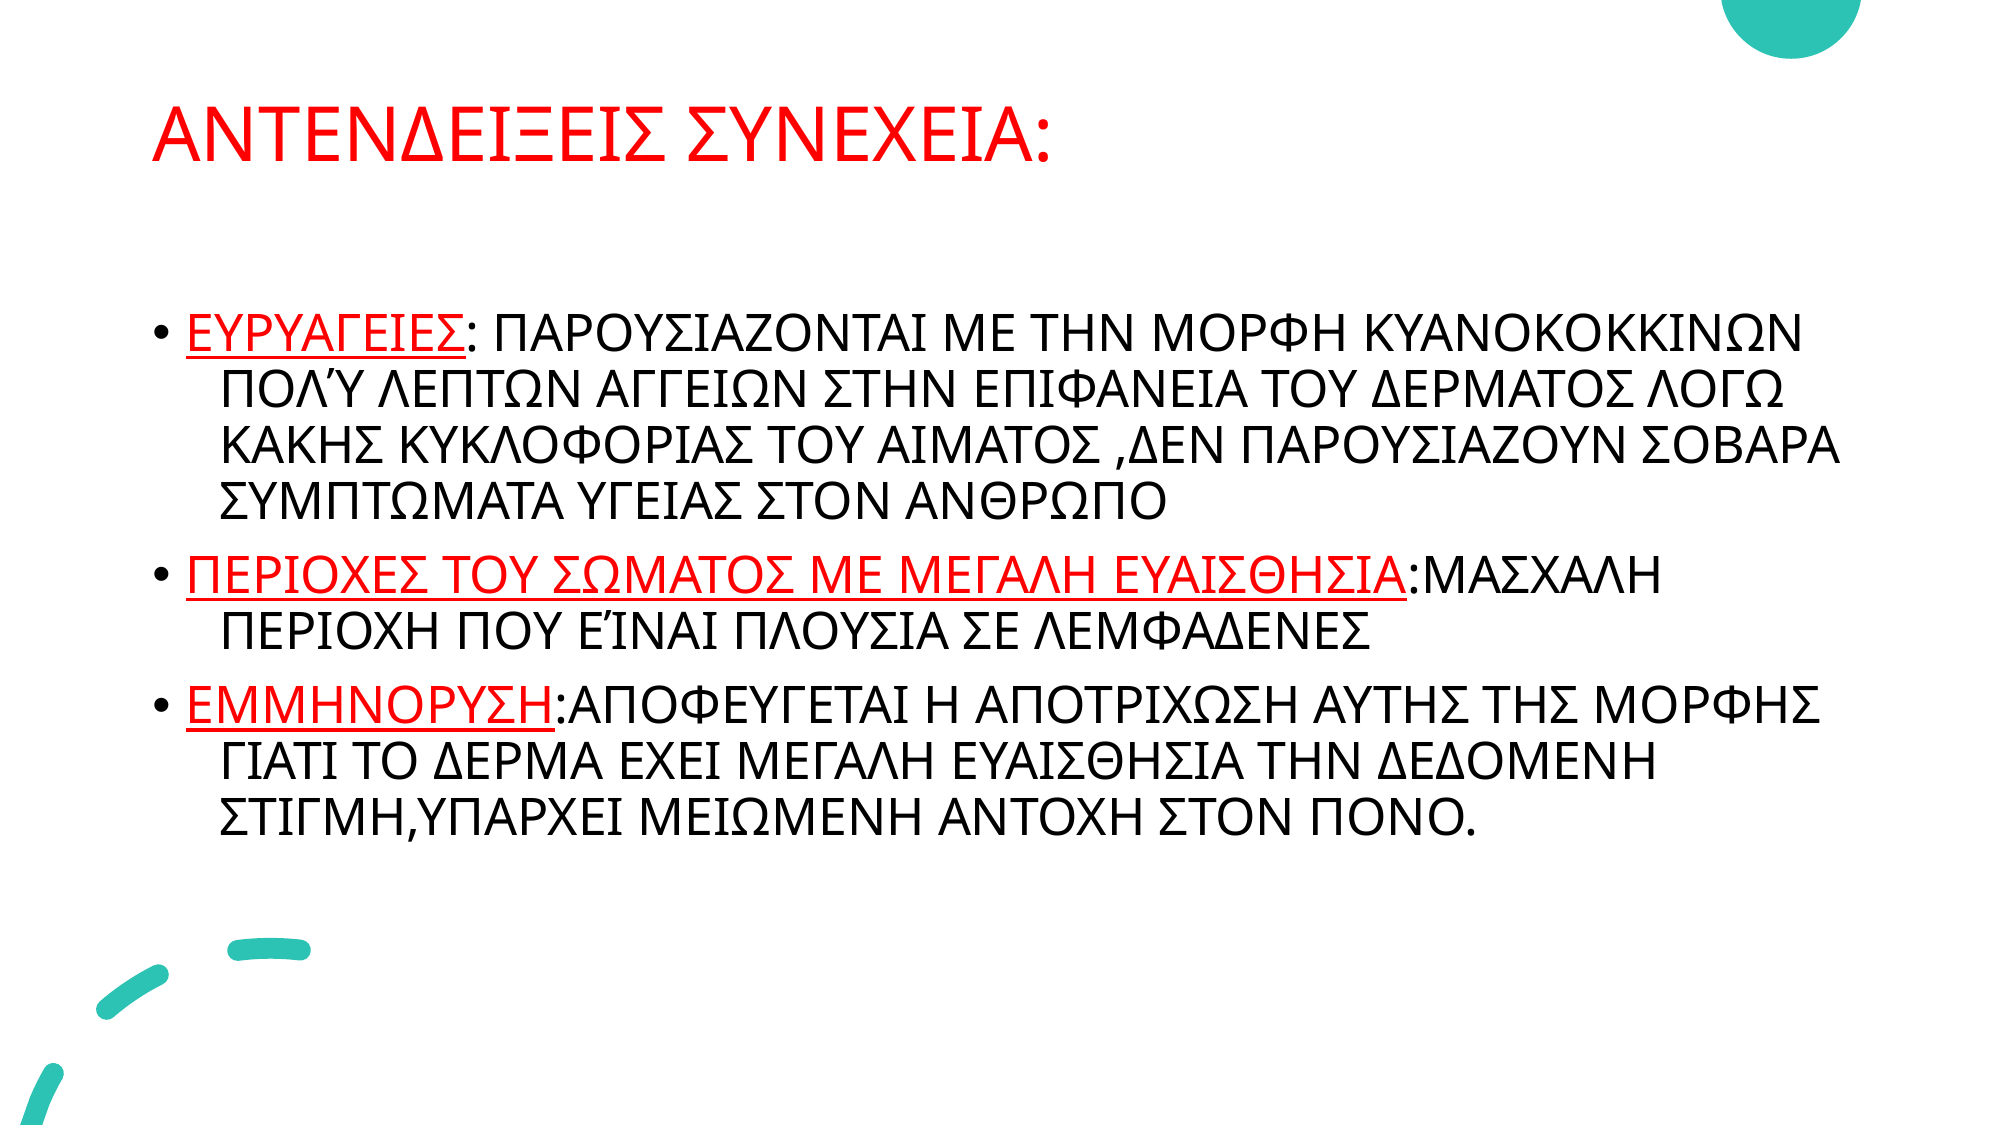

# ΑΝΤΕΝΔΕΙΞΕΙΣ ΣΥΝΕΧΕΙΑ:
ΕΥΡΥΑΓΕΙΕΣ: ΠΑΡΟΥΣΙΑΖΟΝΤΑΙ ΜΕ ΤΗΝ ΜΟΡΦΗ ΚΥΑΝΟΚΟΚΚΙΝΩΝ ΠΟΛΎ ΛΕΠΤΩΝ ΑΓΓΕΙΩΝ ΣΤΗΝ ΕΠΙΦΑΝΕΙΑ ΤΟΥ ΔΕΡΜΑΤΟΣ ΛΟΓΩ ΚΑΚΗΣ ΚΥΚΛΟΦΟΡΙΑΣ ΤΟΥ ΑΙΜΑΤΟΣ ,ΔΕΝ ΠΑΡΟΥΣΙΑΖΟΥΝ ΣΟΒΑΡΑ ΣΥΜΠΤΩΜΑΤΑ ΥΓΕΙΑΣ ΣΤΟΝ ΑΝΘΡΩΠΟ
ΠΕΡΙΟΧΕΣ ΤΟΥ ΣΩΜΑΤΟΣ ΜΕ ΜΕΓΑΛΗ ΕΥΑΙΣΘΗΣΙΑ:ΜΑΣΧΑΛΗ ΠΕΡΙΟΧΗ ΠΟΥ ΕΊΝΑΙ ΠΛΟΥΣΙΑ ΣΕ ΛΕΜΦΑΔΕΝΕΣ
ΕΜΜΗΝΟΡΥΣΗ:ΑΠΟΦΕΥΓΕΤΑΙ Η ΑΠΟΤΡΙΧΩΣΗ ΑΥΤΗΣ ΤΗΣ ΜΟΡΦΗΣ ΓΙΑΤΙ ΤΟ ΔΕΡΜΑ ΕΧΕΙ ΜΕΓΑΛΗ ΕΥΑΙΣΘΗΣΙΑ ΤΗΝ ΔΕΔΟΜΕΝΗ ΣΤΙΓΜΗ,ΥΠΑΡΧΕΙ ΜΕΙΩΜΕΝΗ ΑΝΤΟΧΗ ΣΤΟΝ ΠΟΝΟ.